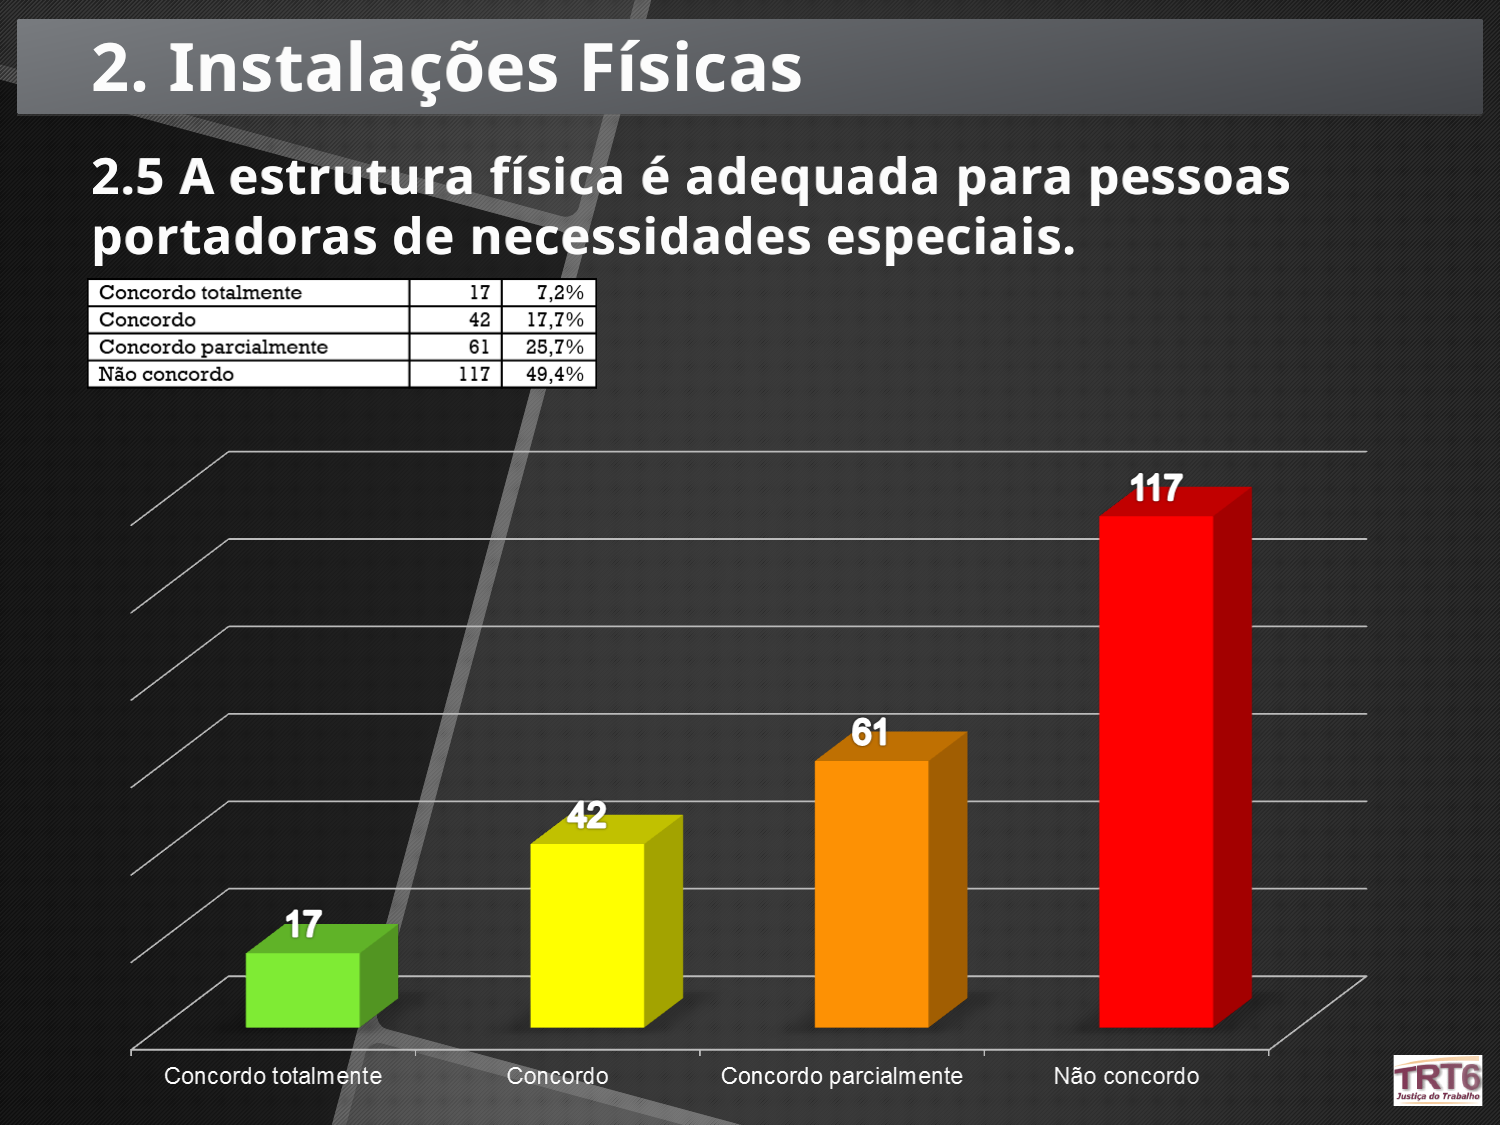

2. Instalações Físicas
2.5 A estrutura física é adequada para pessoas portadoras de necessidades especiais.